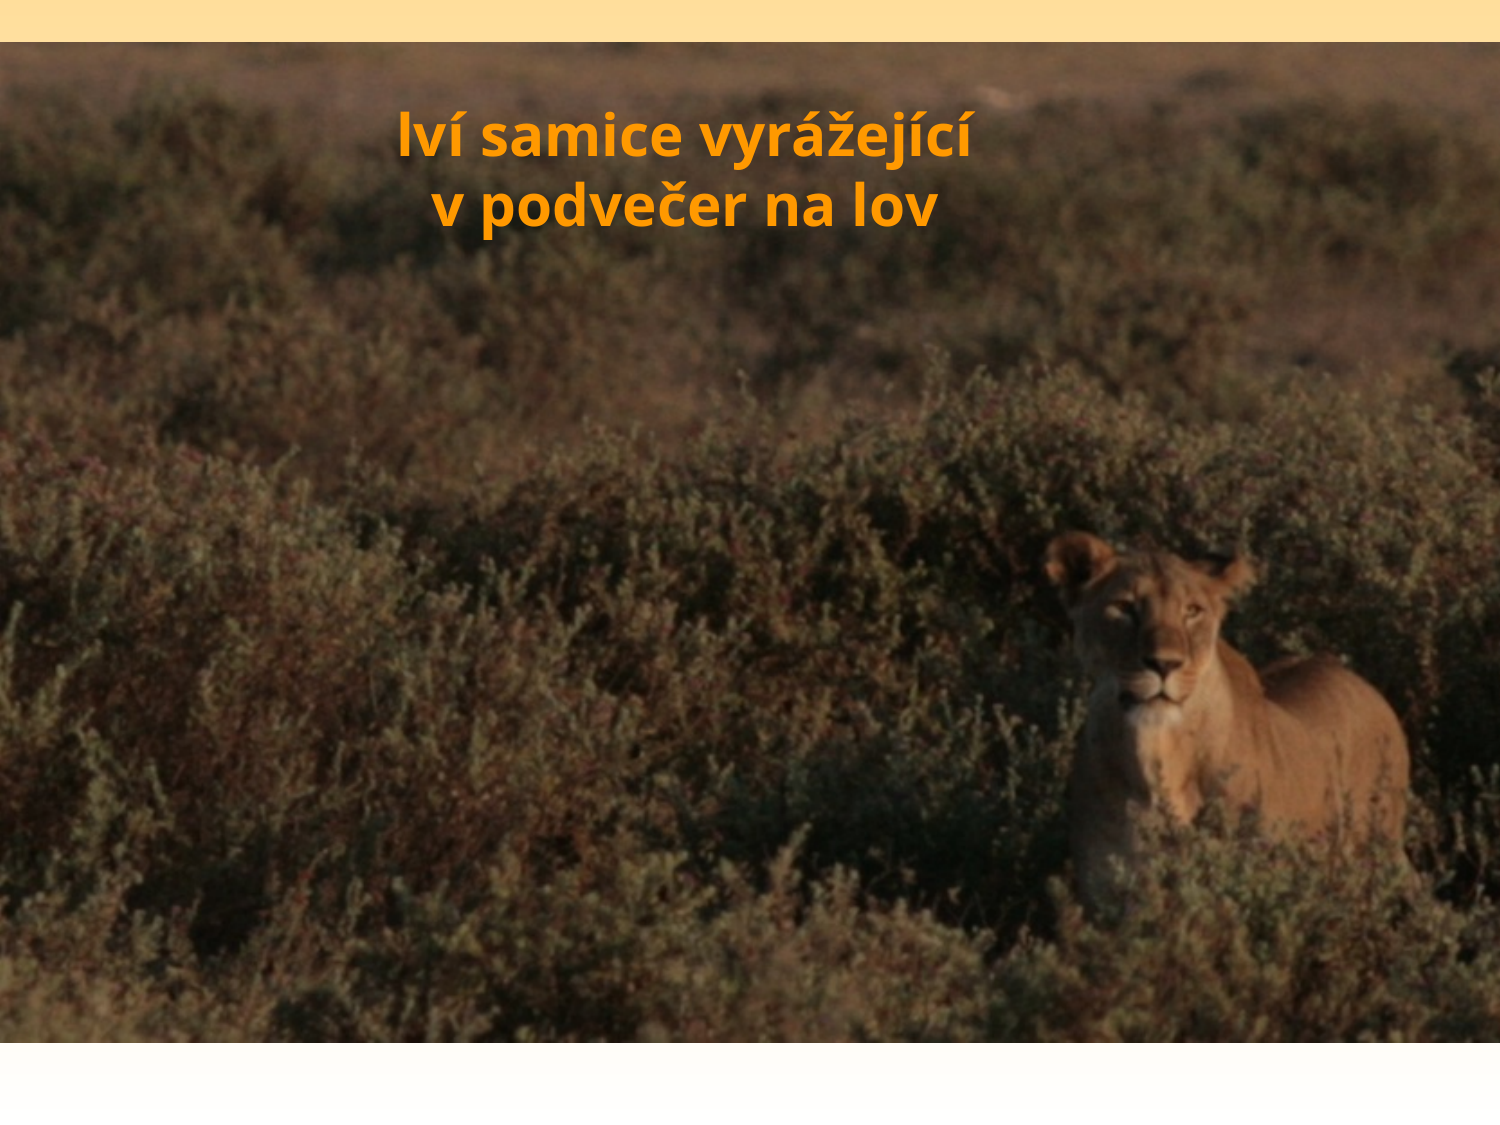

# NEJVĚTŠÍ ŠELMOU AFRICKÉ SAVANY JE LEV. JAKOU MÁ TAKTIKU LOVU?
lví samice vyrážející v podvečer na lov
ze zálohy - obvykle loví dospělé samice:
dlouhé číhání
 plížení
prudký útok ze zálohy
zabití kořisti